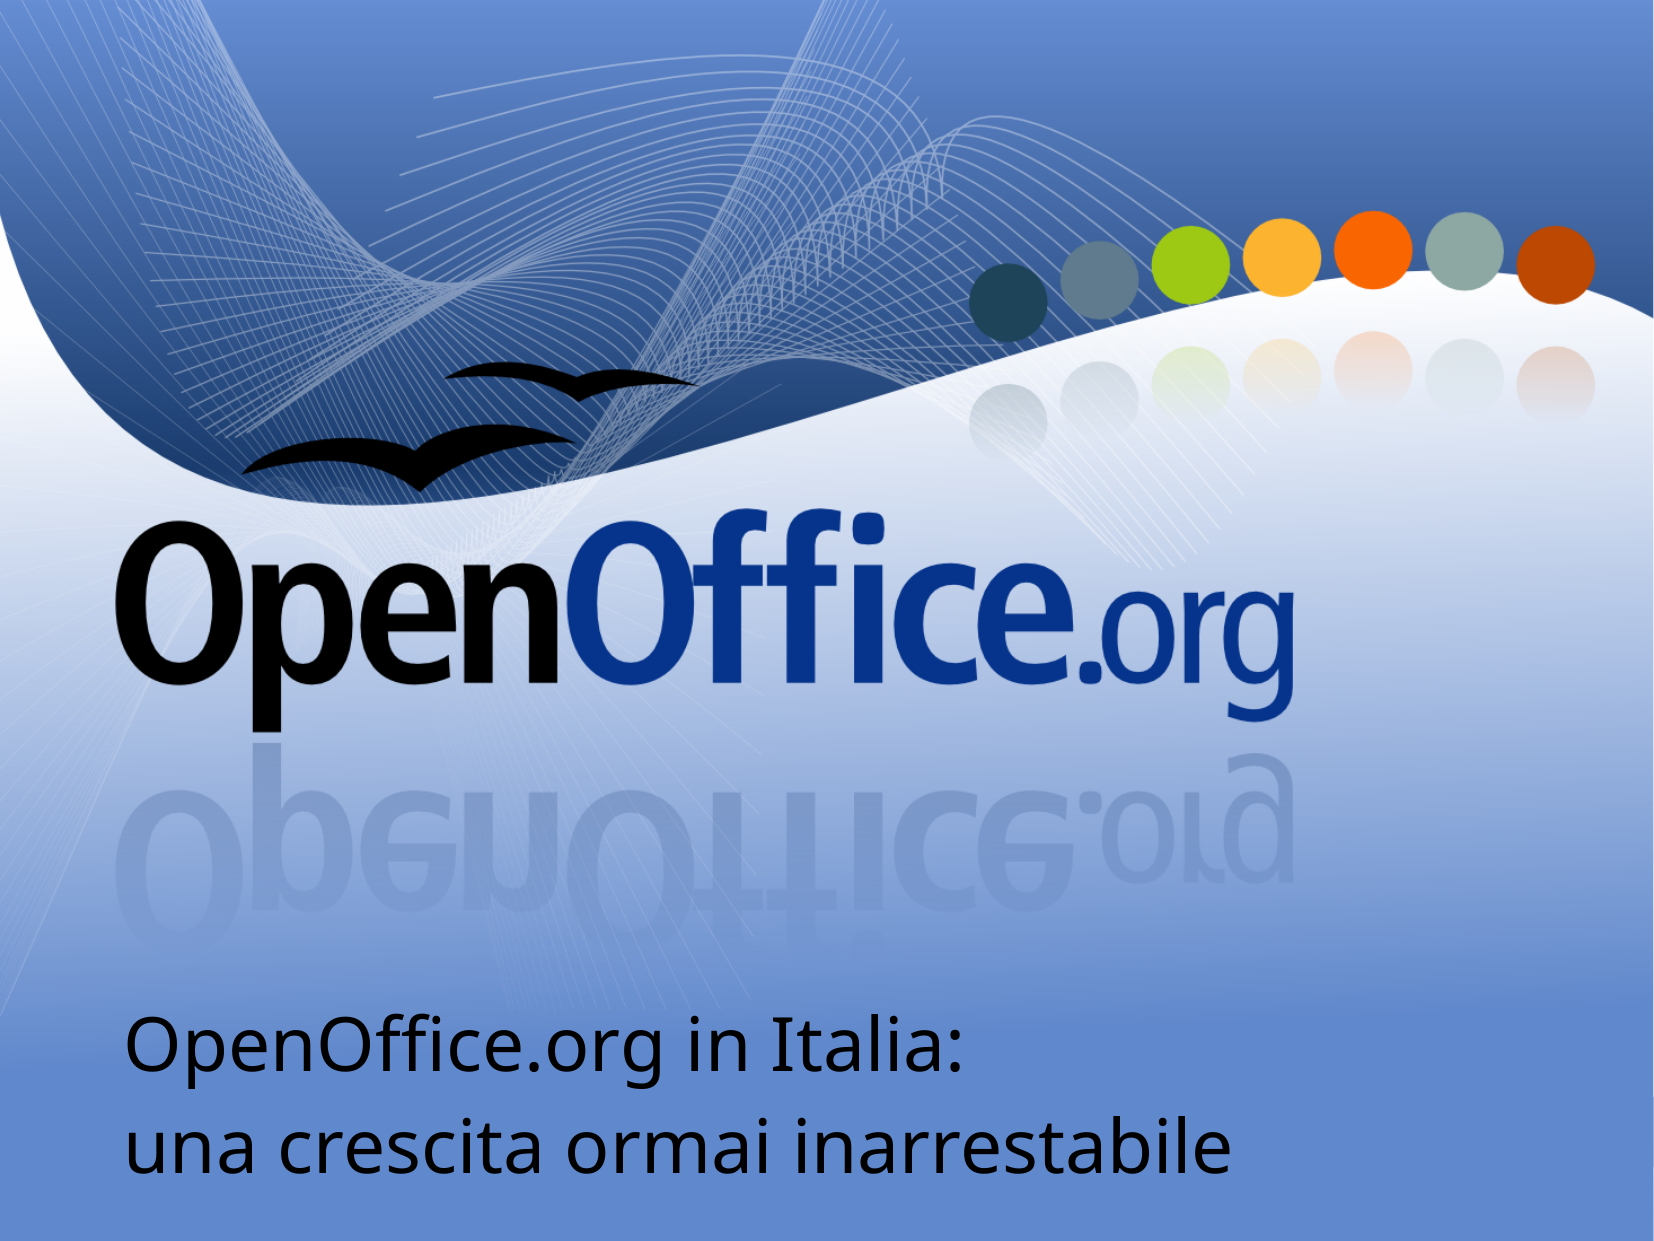

OpenOffice.org in Italia:
una crescita ormai inarrestabile